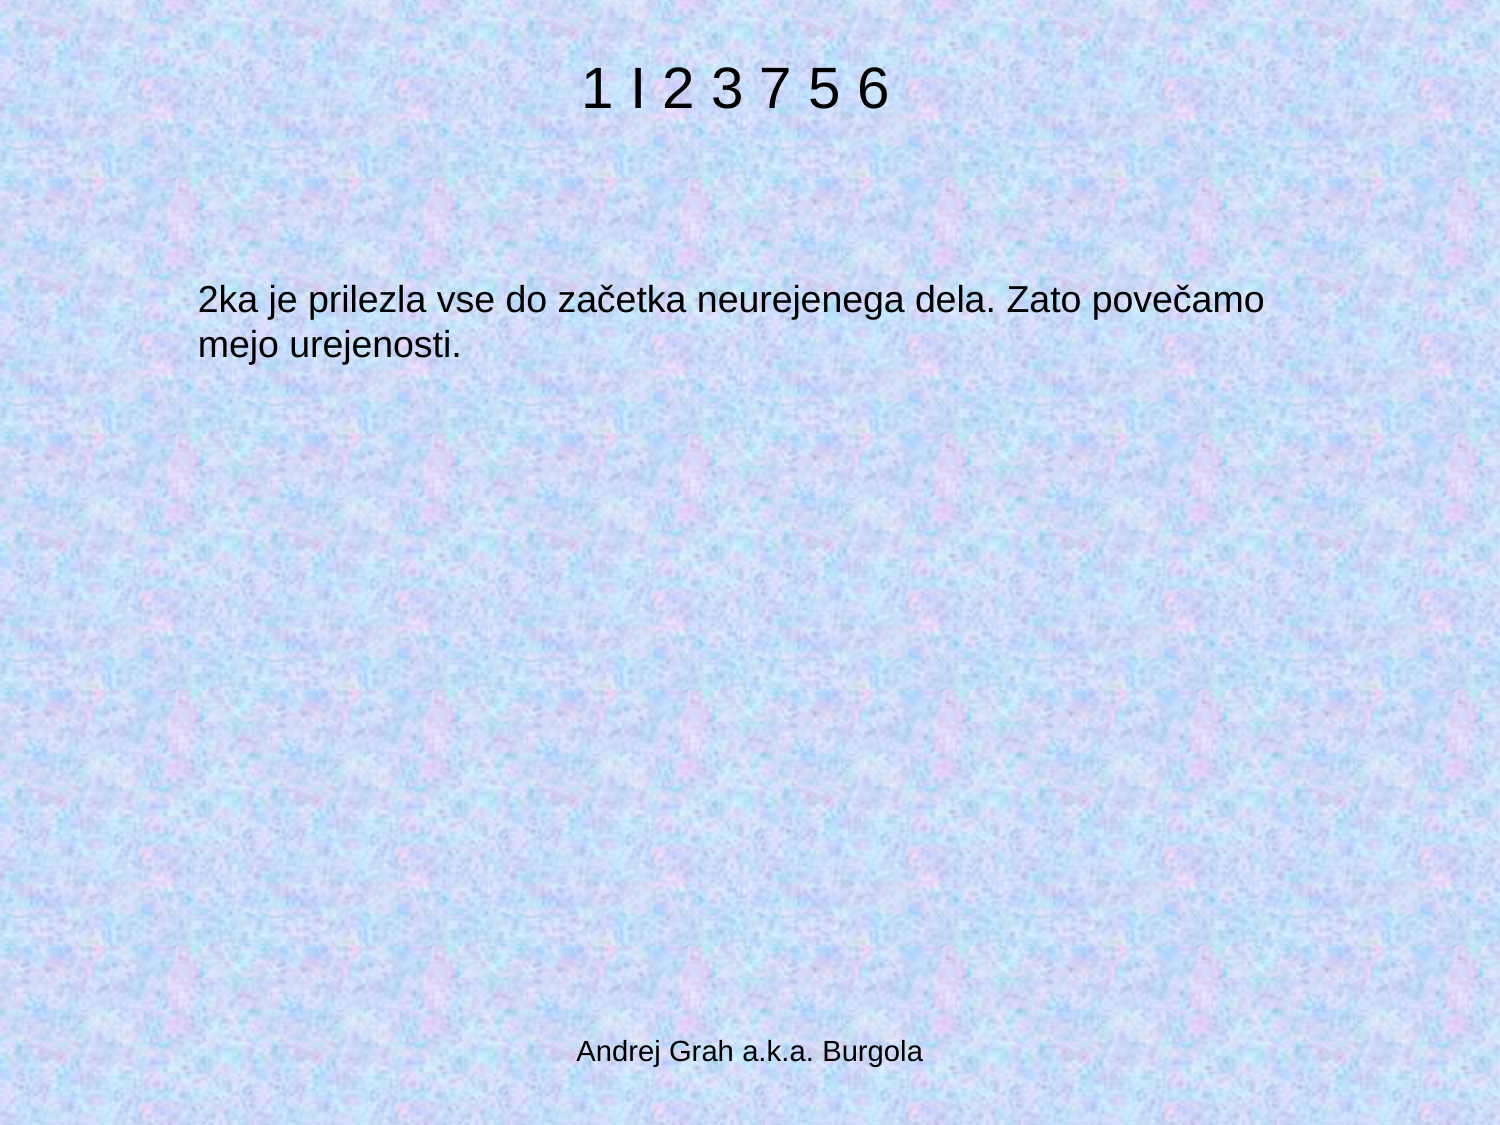

1 I 2 3 7 5 6
2ka je prilezla vse do začetka neurejenega dela. Zato povečamo mejo urejenosti.
Andrej Grah a.k.a. Burgola